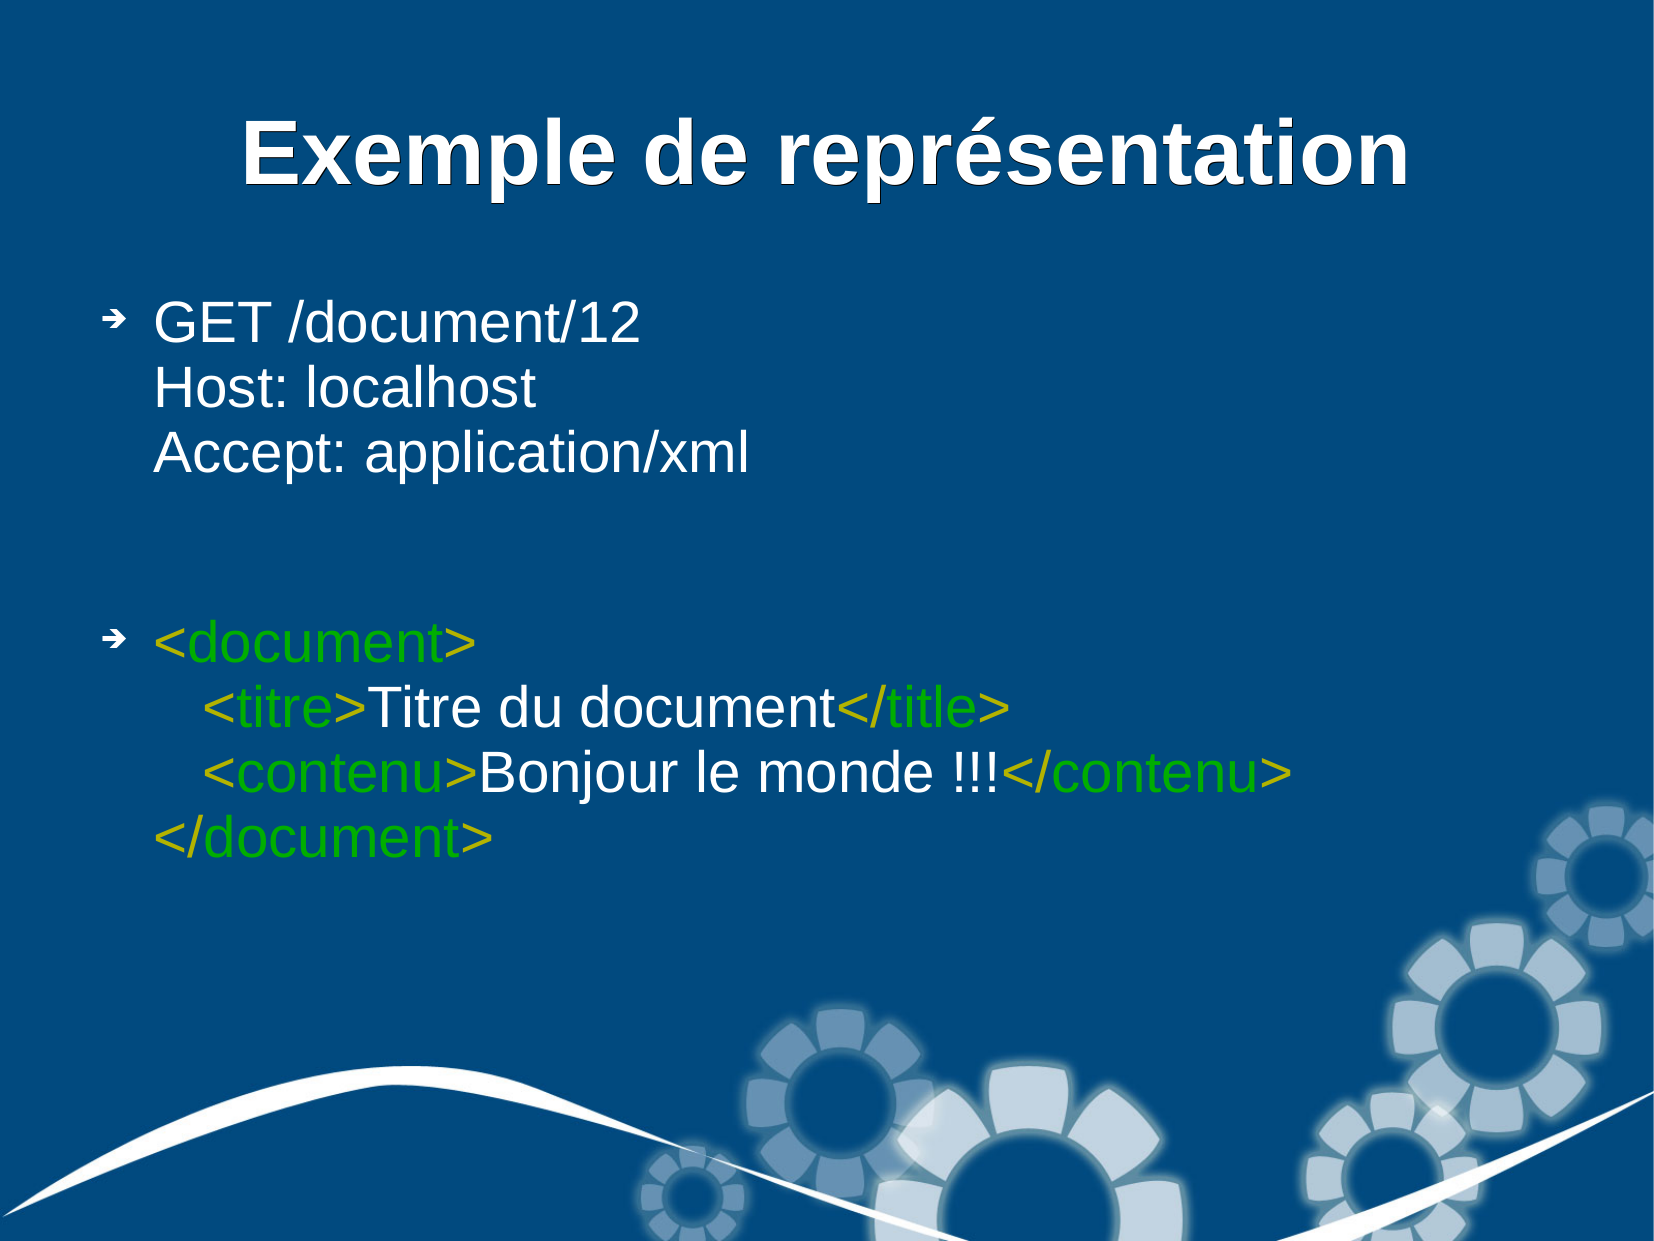

# Exemple de représentation
GET /document/12
Host: localhost
Accept: application/xml
<document>
 <titre>Titre du document</title>
 <contenu>Bonjour le monde !!!</contenu>
</document>